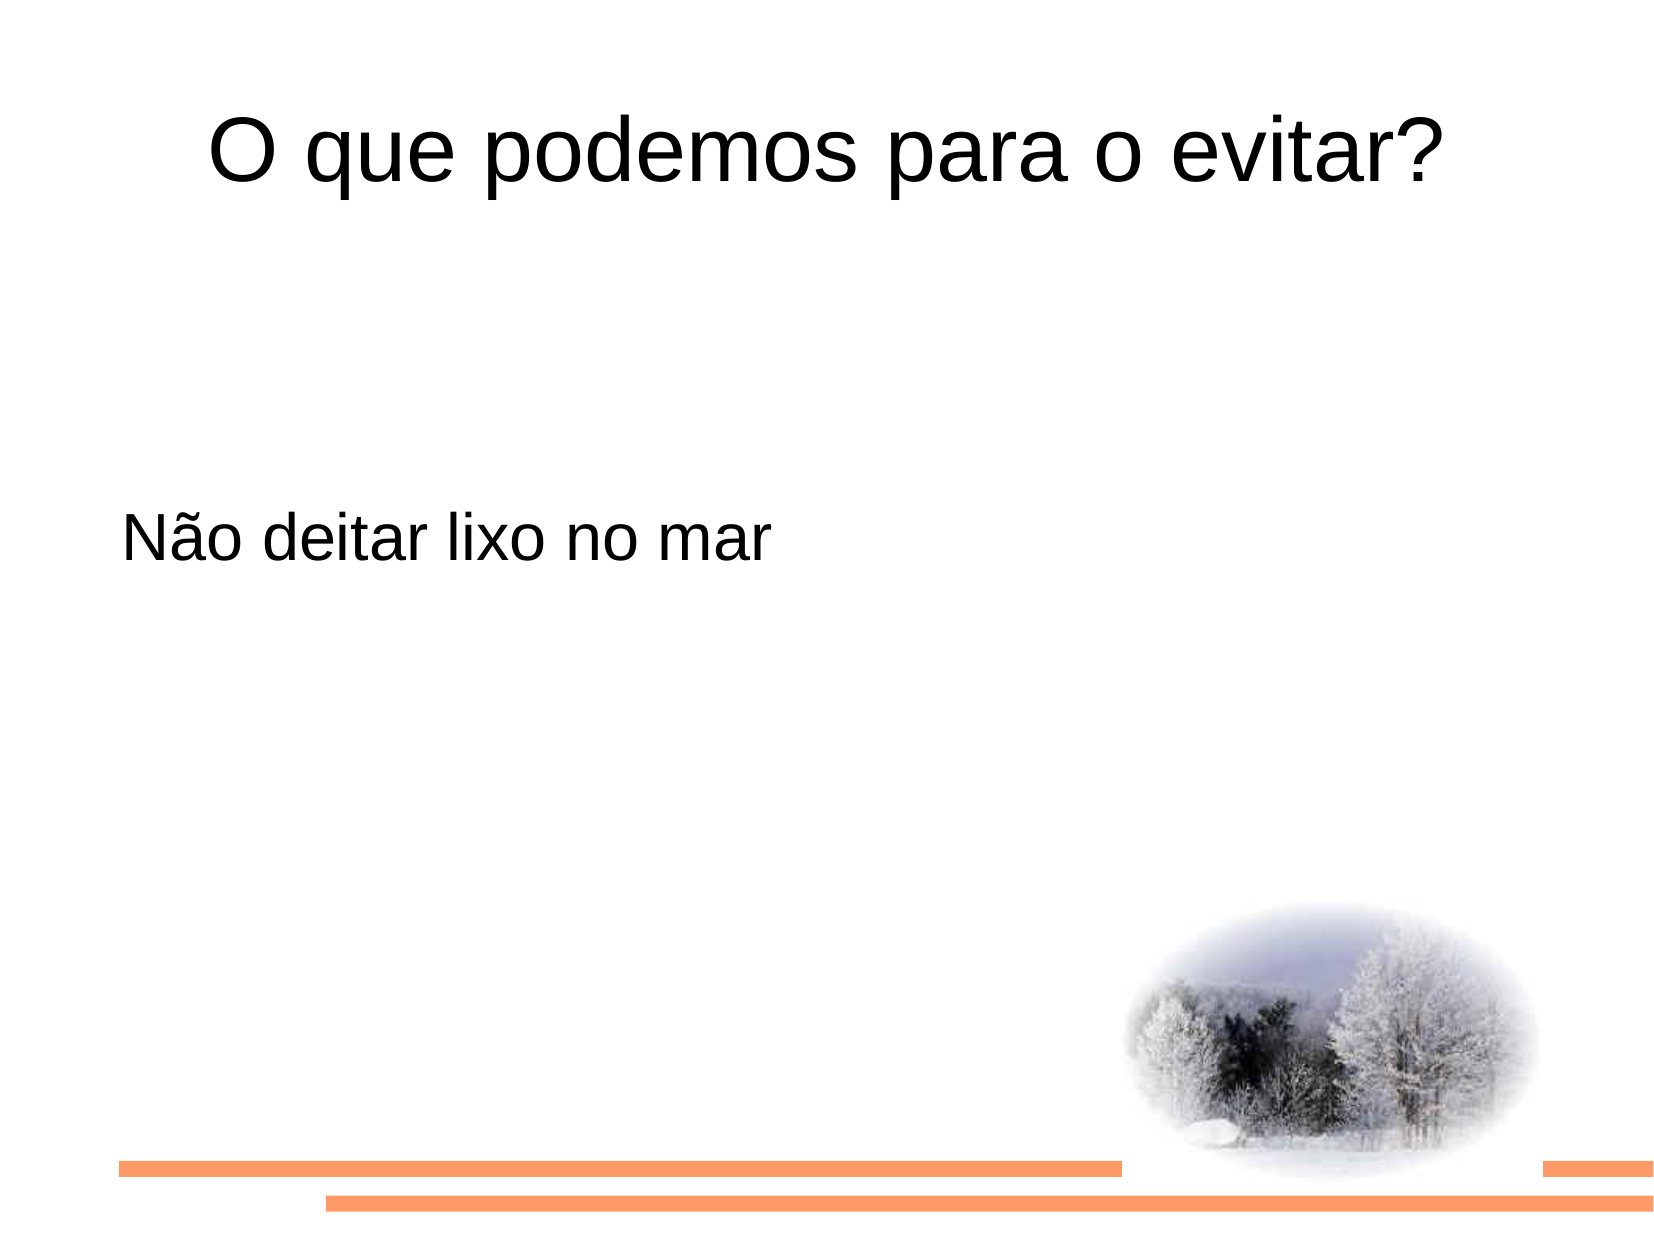

# O que podemos para o evitar?
Não deitar lixo no mar